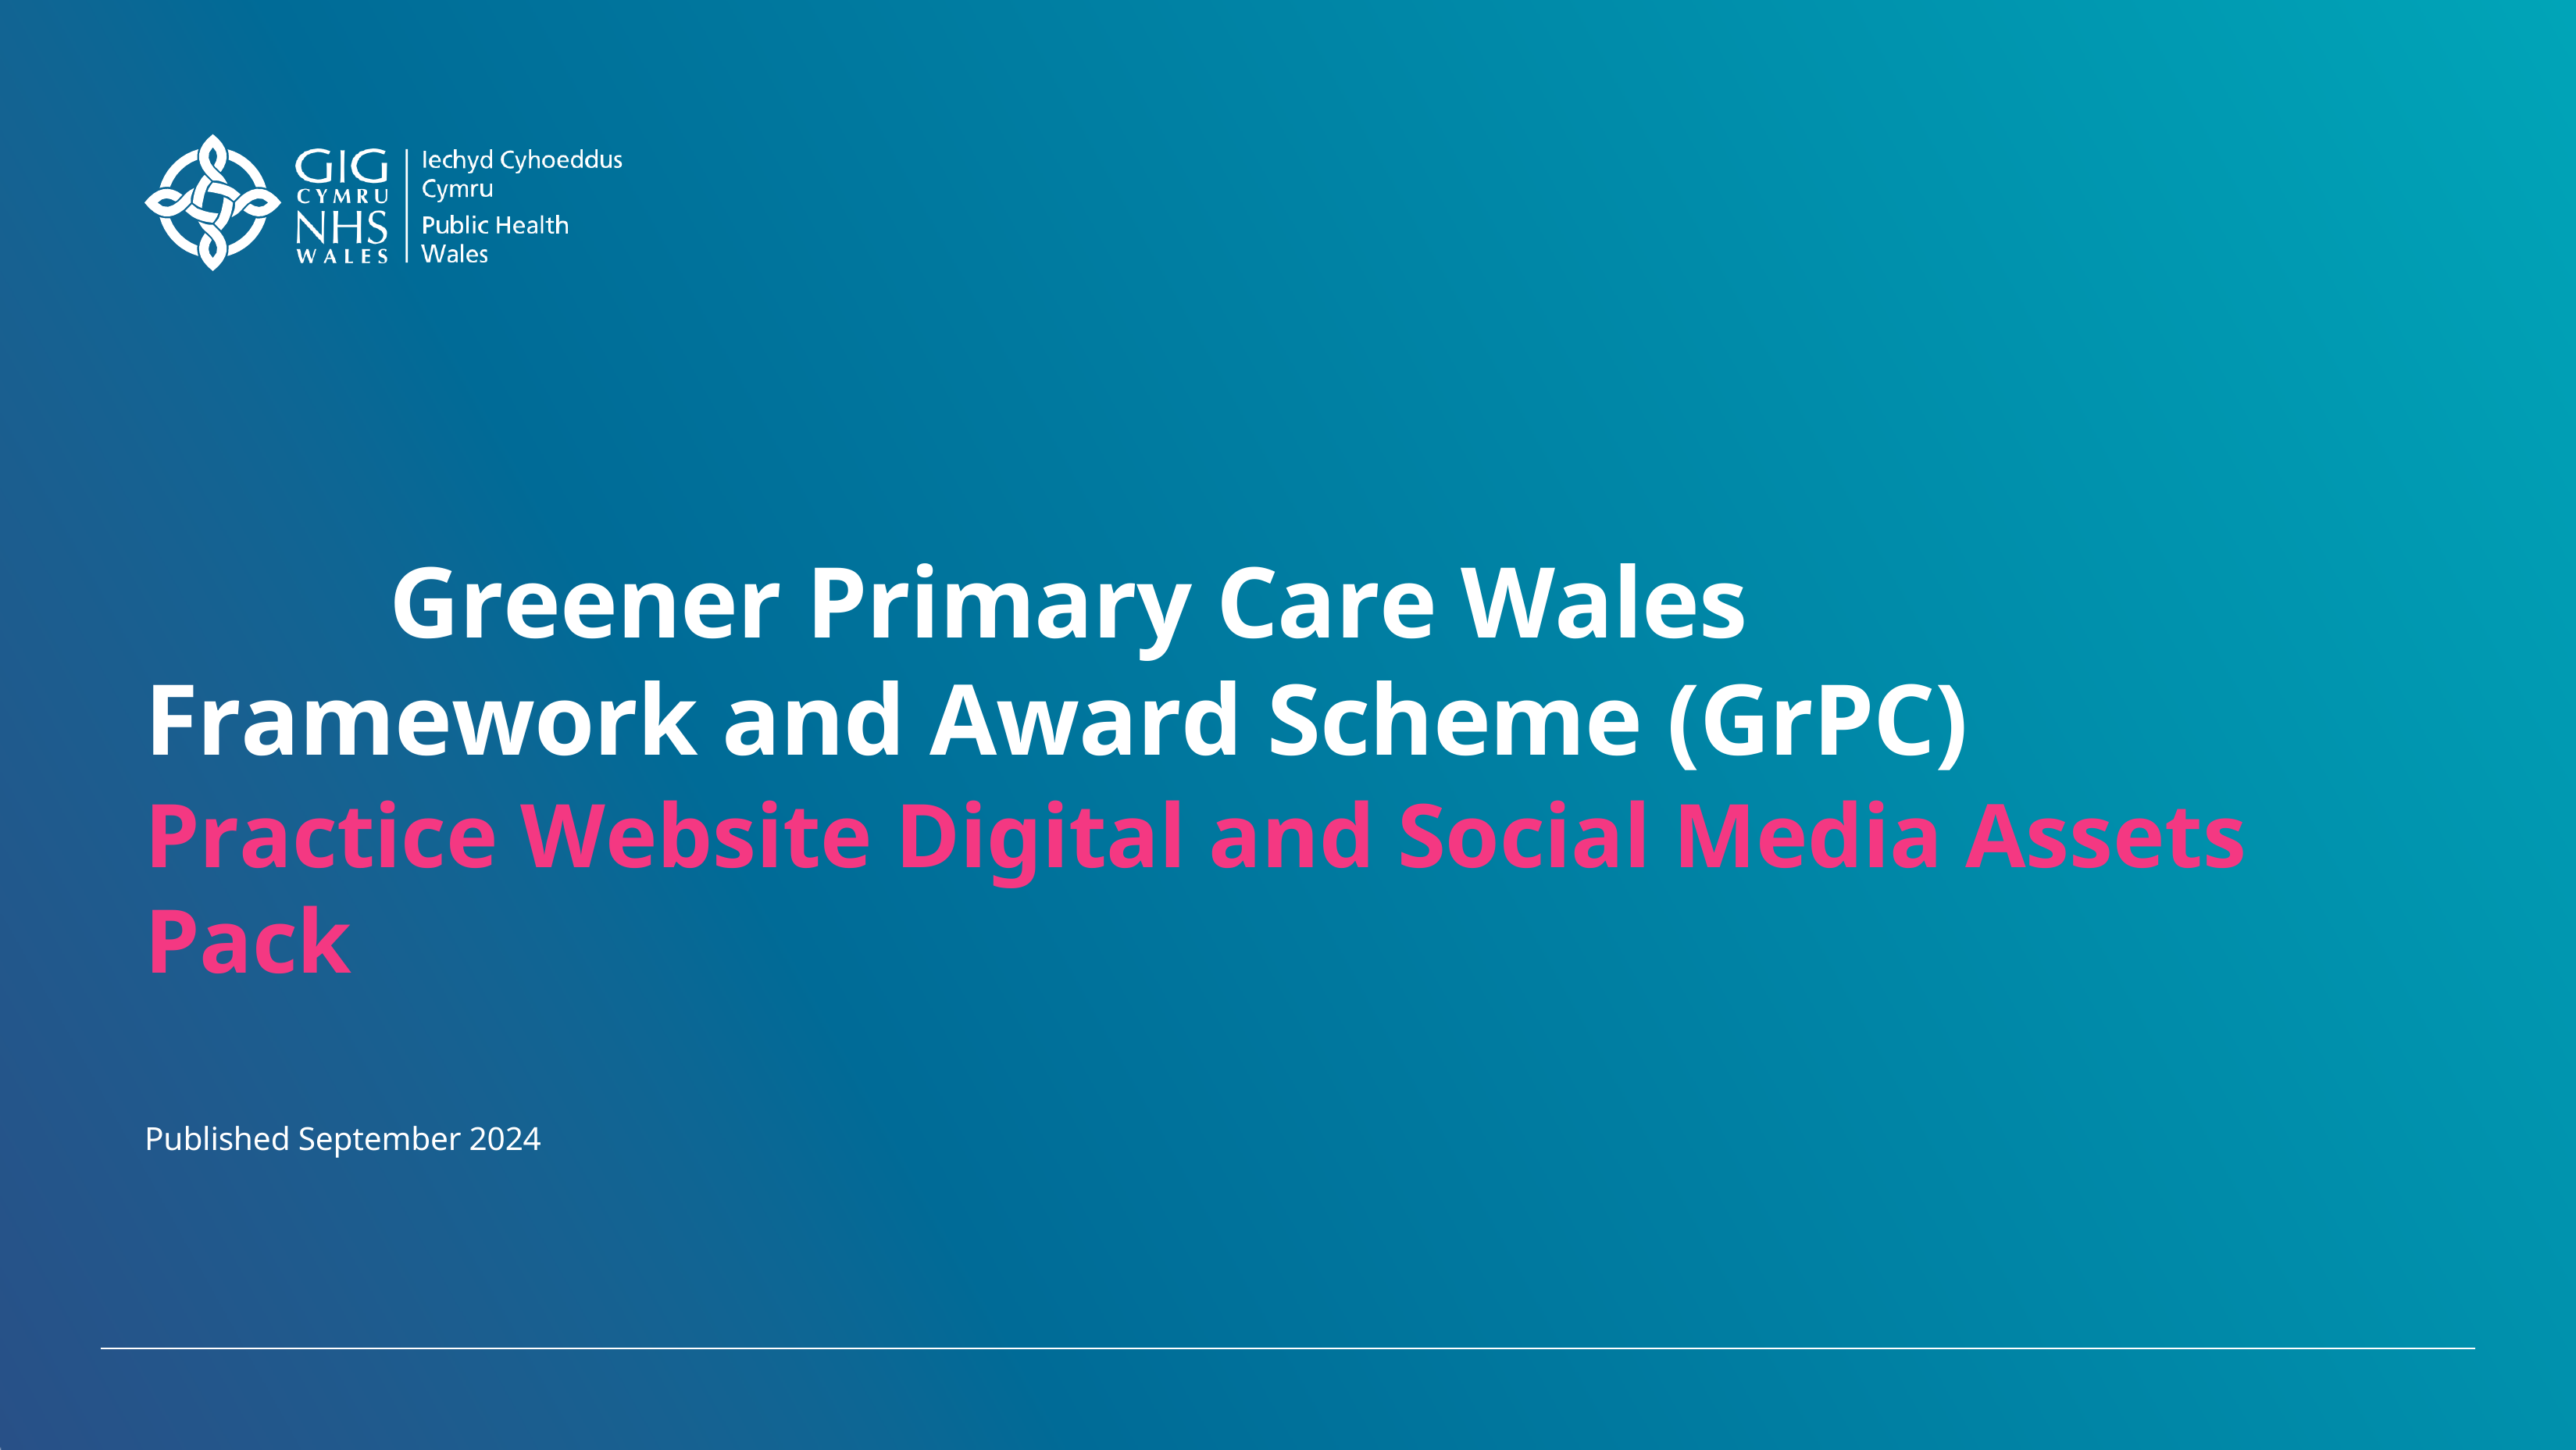

# Greener Primary Care Wales Framework and Award Scheme (GrPC)
Practice Website Digital and Social Media Assets Pack
Published September 2024